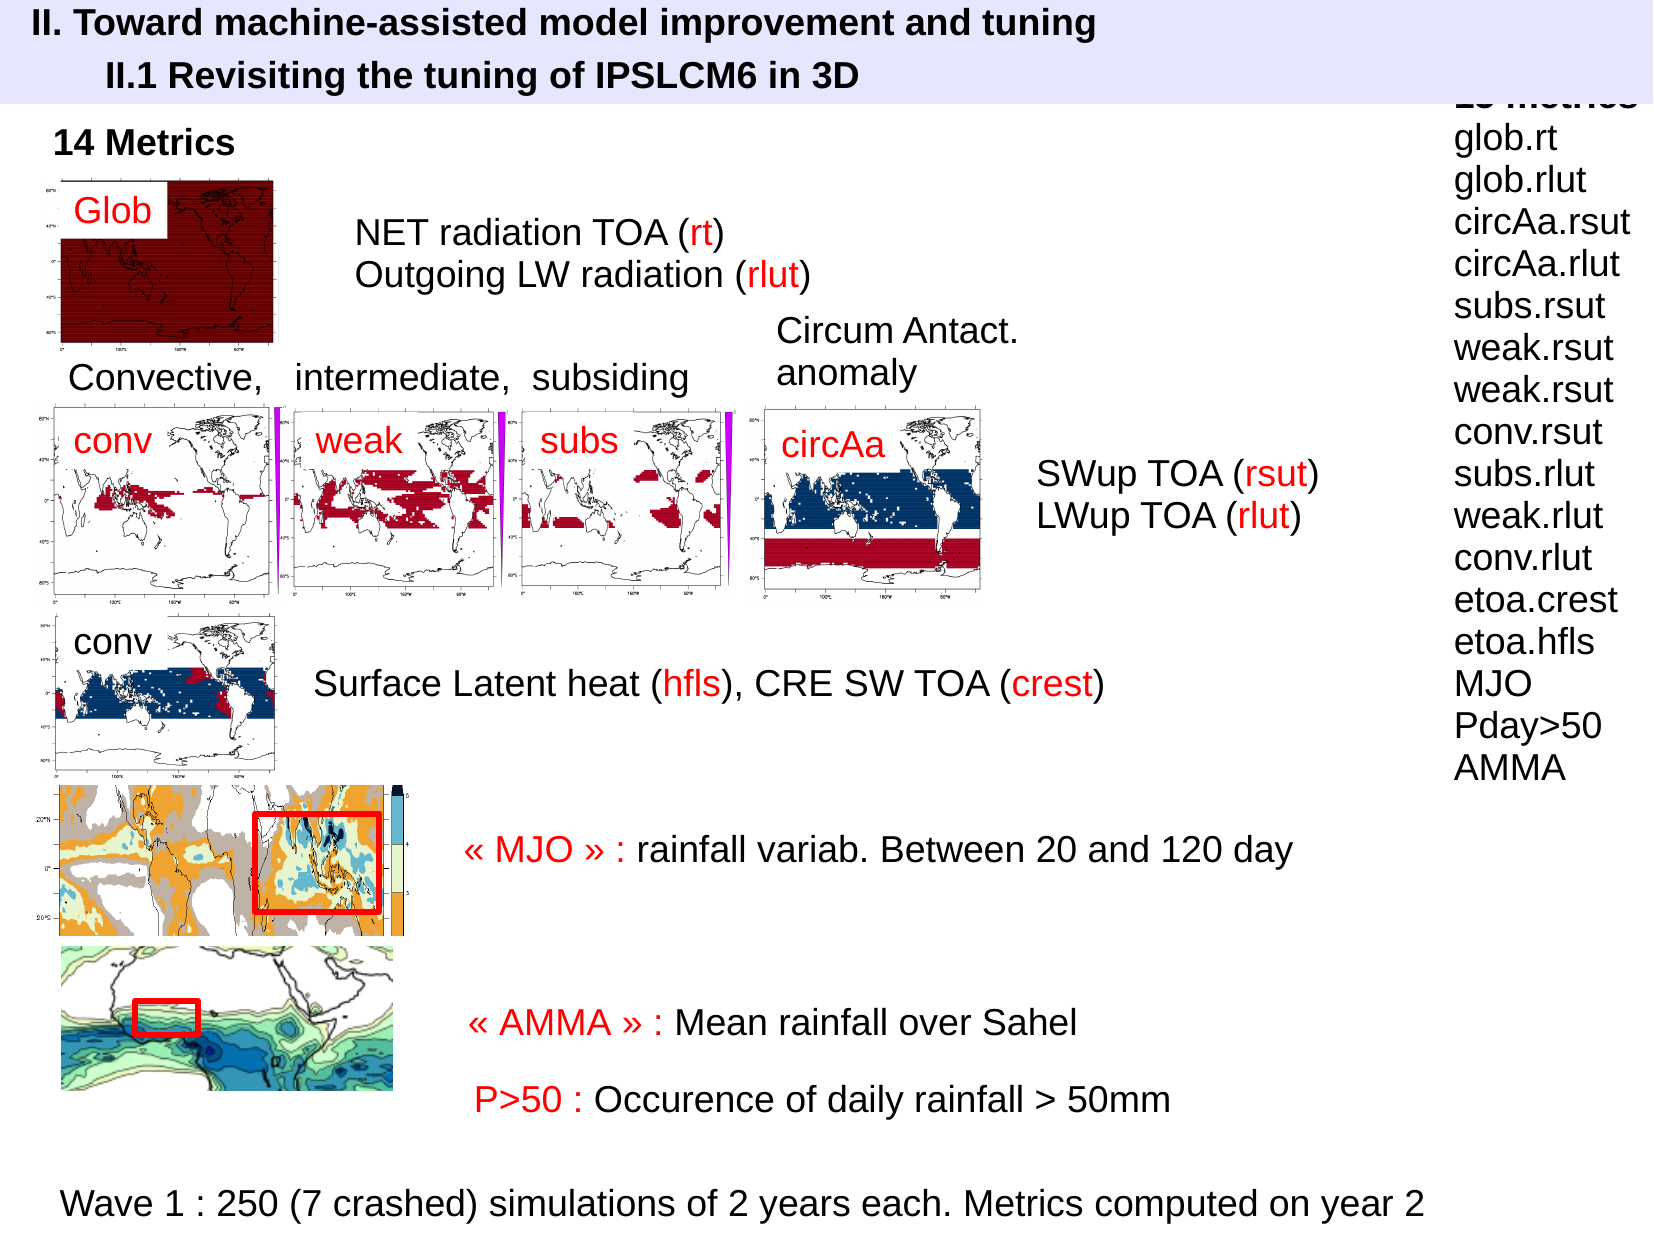

II. Toward machine-assisted model improvement and tuning
 II.1 Revisiting the tuning of IPSLCM6 in 3D
15 metrics
glob.rt
glob.rlut
circAa.rsut
circAa.rlut
subs.rsut
weak.rsut
weak.rsut
conv.rsut
subs.rlut
weak.rlut
conv.rlut
etoa.crest
etoa.hfls
MJO
Pday>50
AMMA
14 Metrics
Glob
NET radiation TOA (rt)
Outgoing LW radiation (rlut)
Circum Antact.
anomaly
Convective, intermediate, subsiding
conv
weak
subs
circAa
SWup TOA (rsut)
LWup TOA (rlut)
etoa
conv
conv
Surface Latent heat (hfls), CRE SW TOA (crest)
« MJO » : rainfall variab. Between 20 and 120 day
« AMMA » : Mean rainfall over Sahel
P>50 : Occurence of daily rainfall > 50mm
Wave 1 : 250 (7 crashed) simulations of 2 years each. Metrics computed on year 2